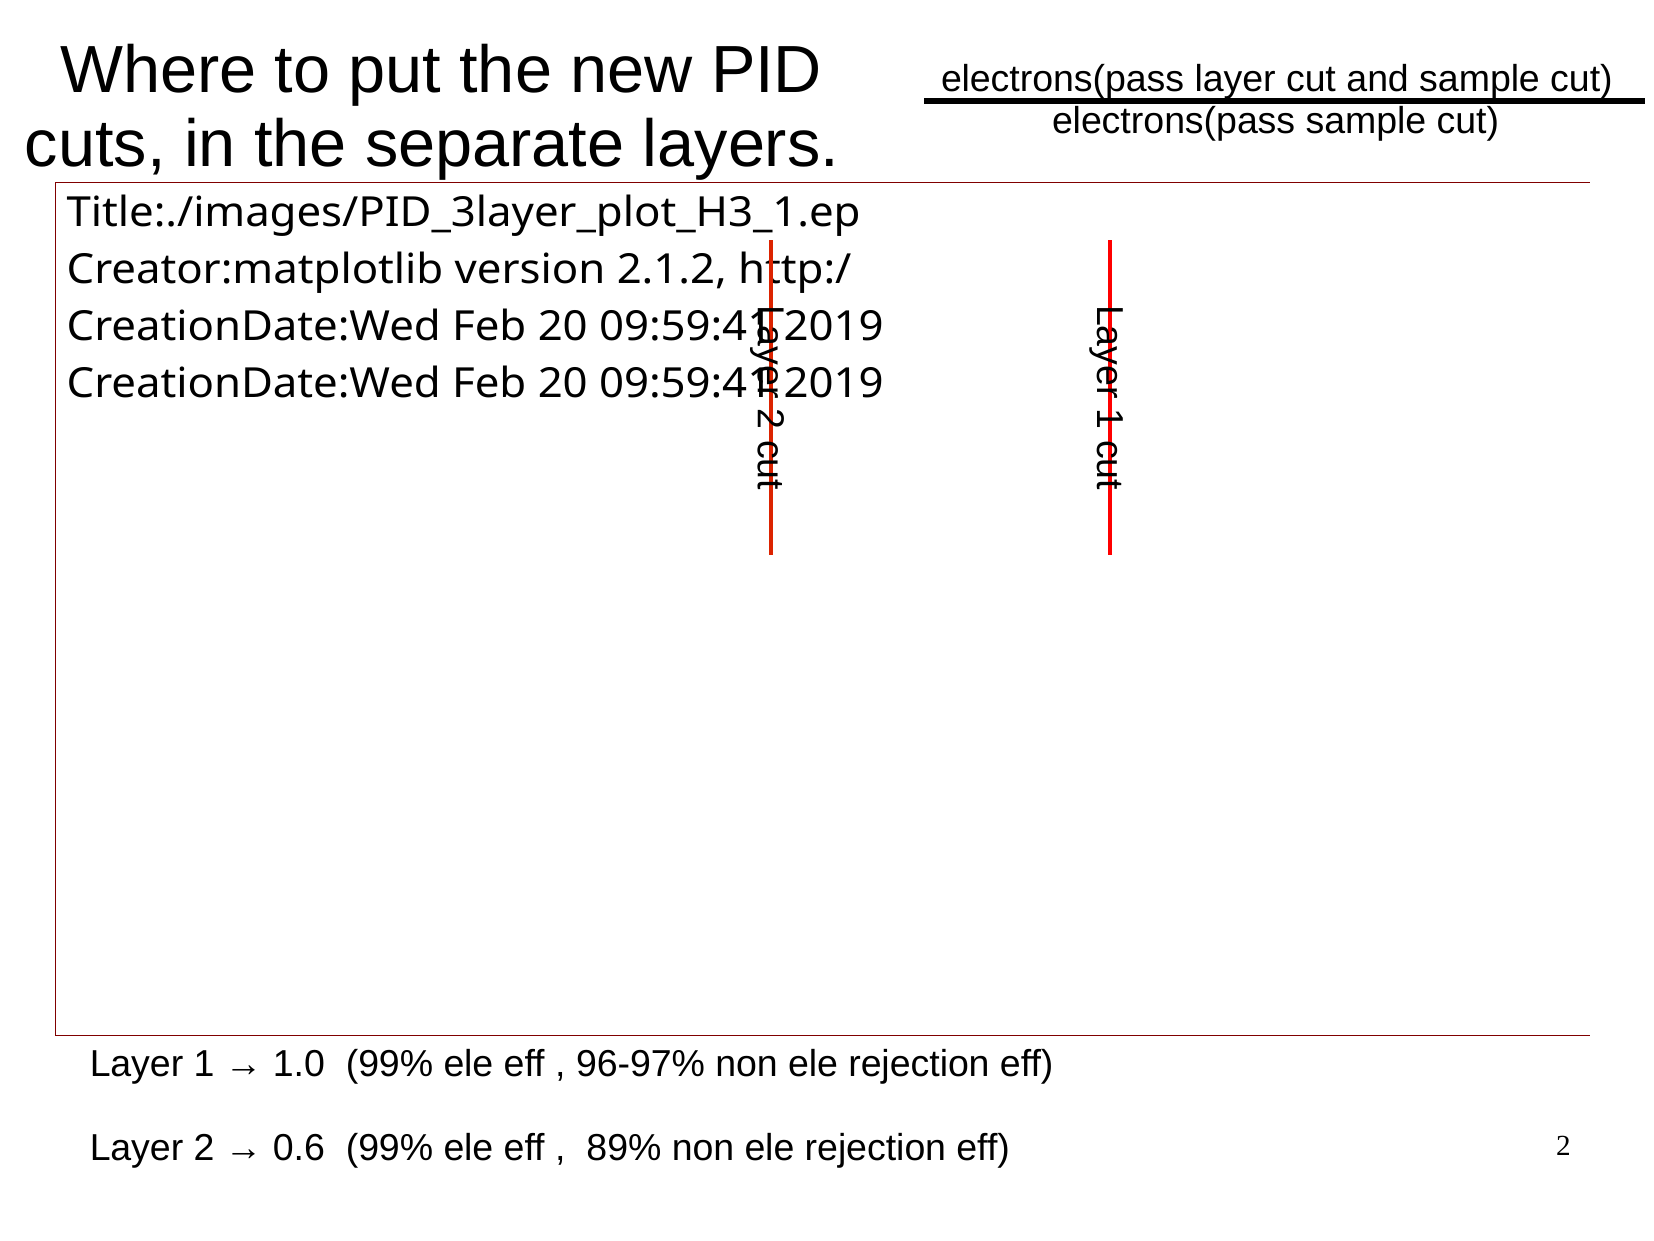

# Where to put the new PID cuts, in the separate layers.
electrons(pass layer cut and sample cut)
electrons(pass sample cut)
Layer 2 cut
Layer 1 cut
Layer 1 → 1.0 (99% ele eff , 96-97% non ele rejection eff)
Layer 2 → 0.6 (99% ele eff , 89% non ele rejection eff)
2